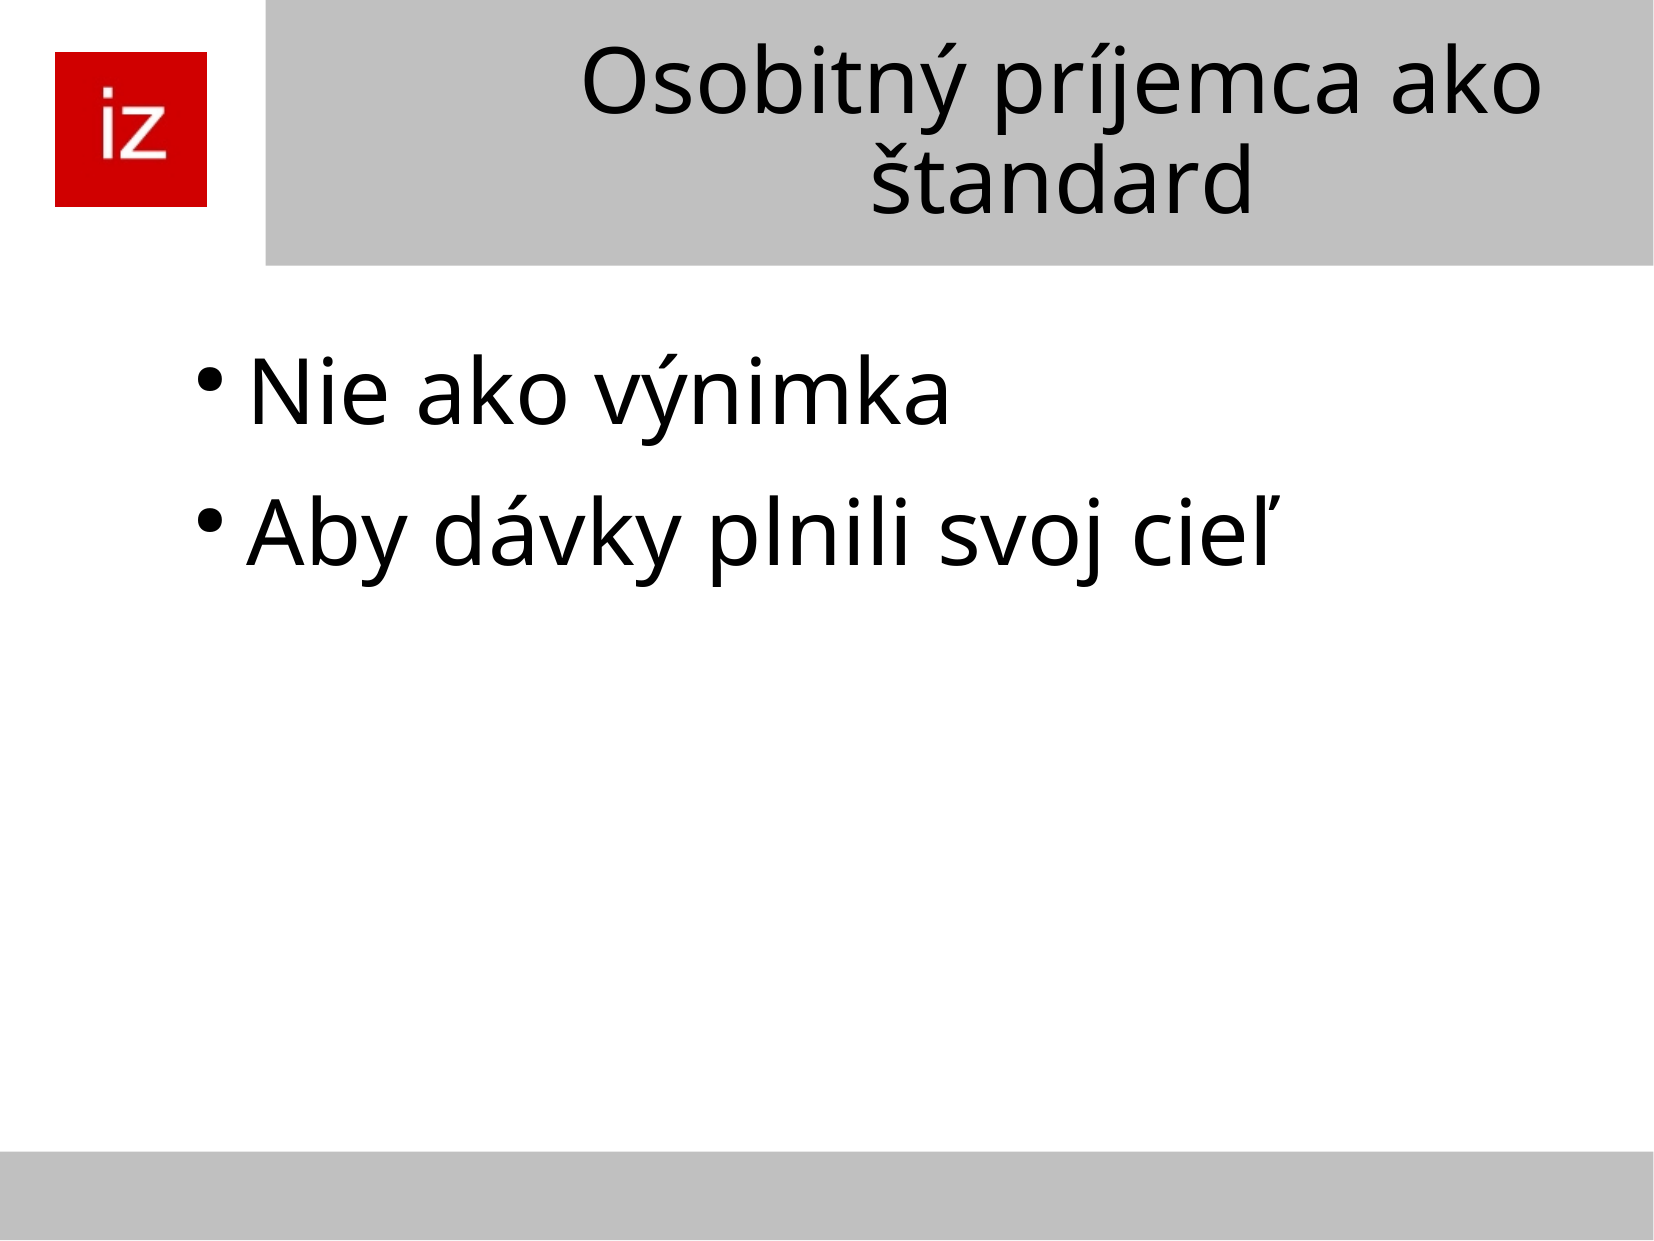

# Osobitný príjemca ako štandard
Nie ako výnimka
Aby dávky plnili svoj cieľ